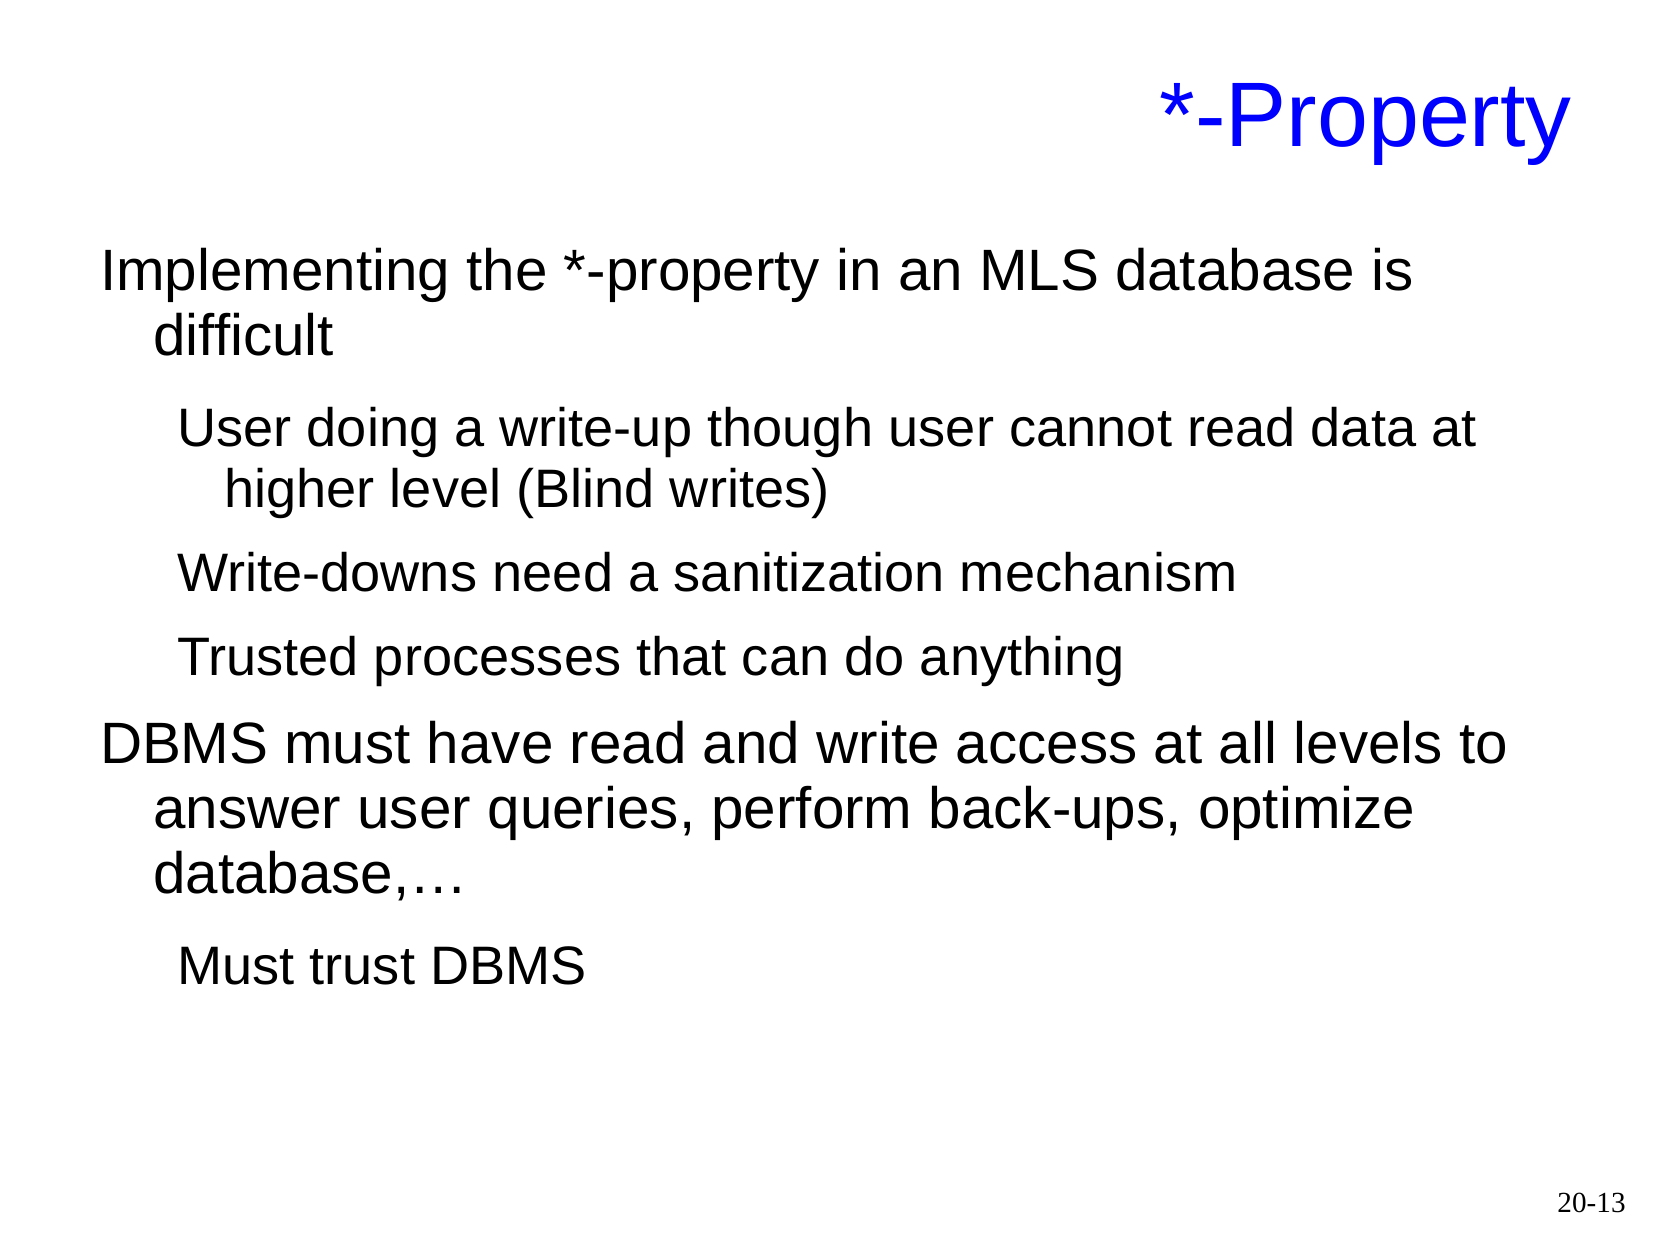

# *-Property
Implementing the *-property in an MLS database is difficult
User doing a write-up though user cannot read data at higher level (Blind writes)
Write-downs need a sanitization mechanism
Trusted processes that can do anything
DBMS must have read and write access at all levels to answer user queries, perform back-ups, optimize database,…
Must trust DBMS